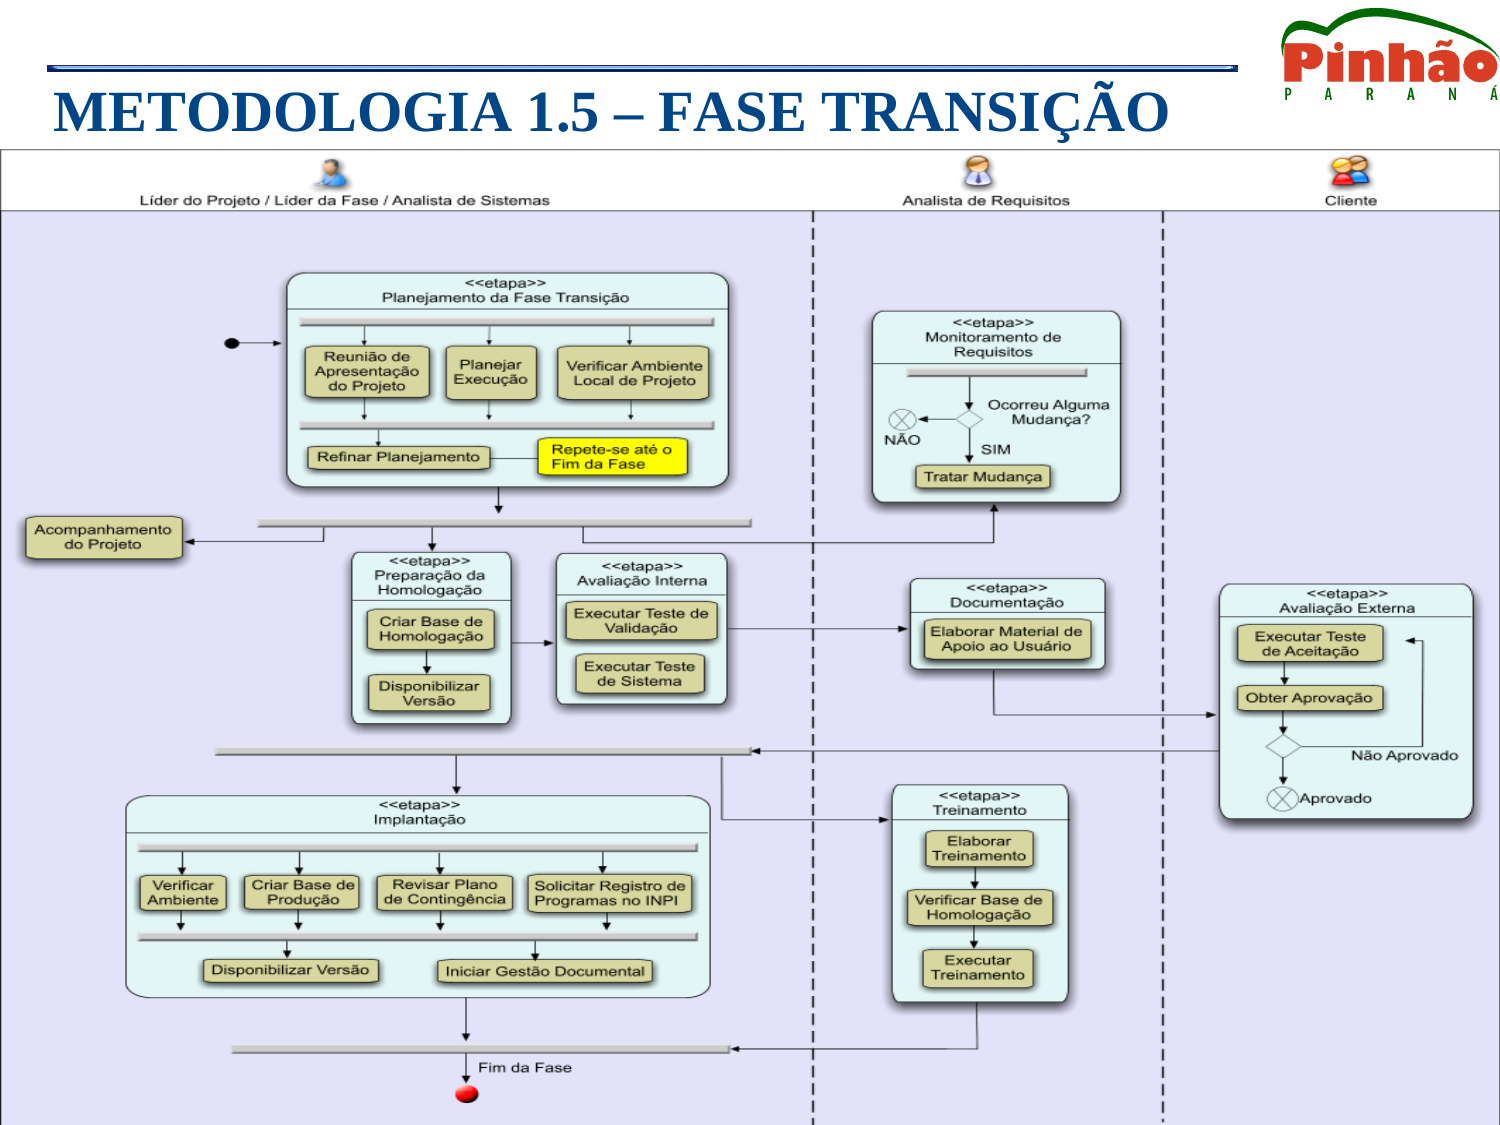

METODOLOGIA 1.5 – FASE TRANSIÇÃO
FLUXO DO PROCESSO